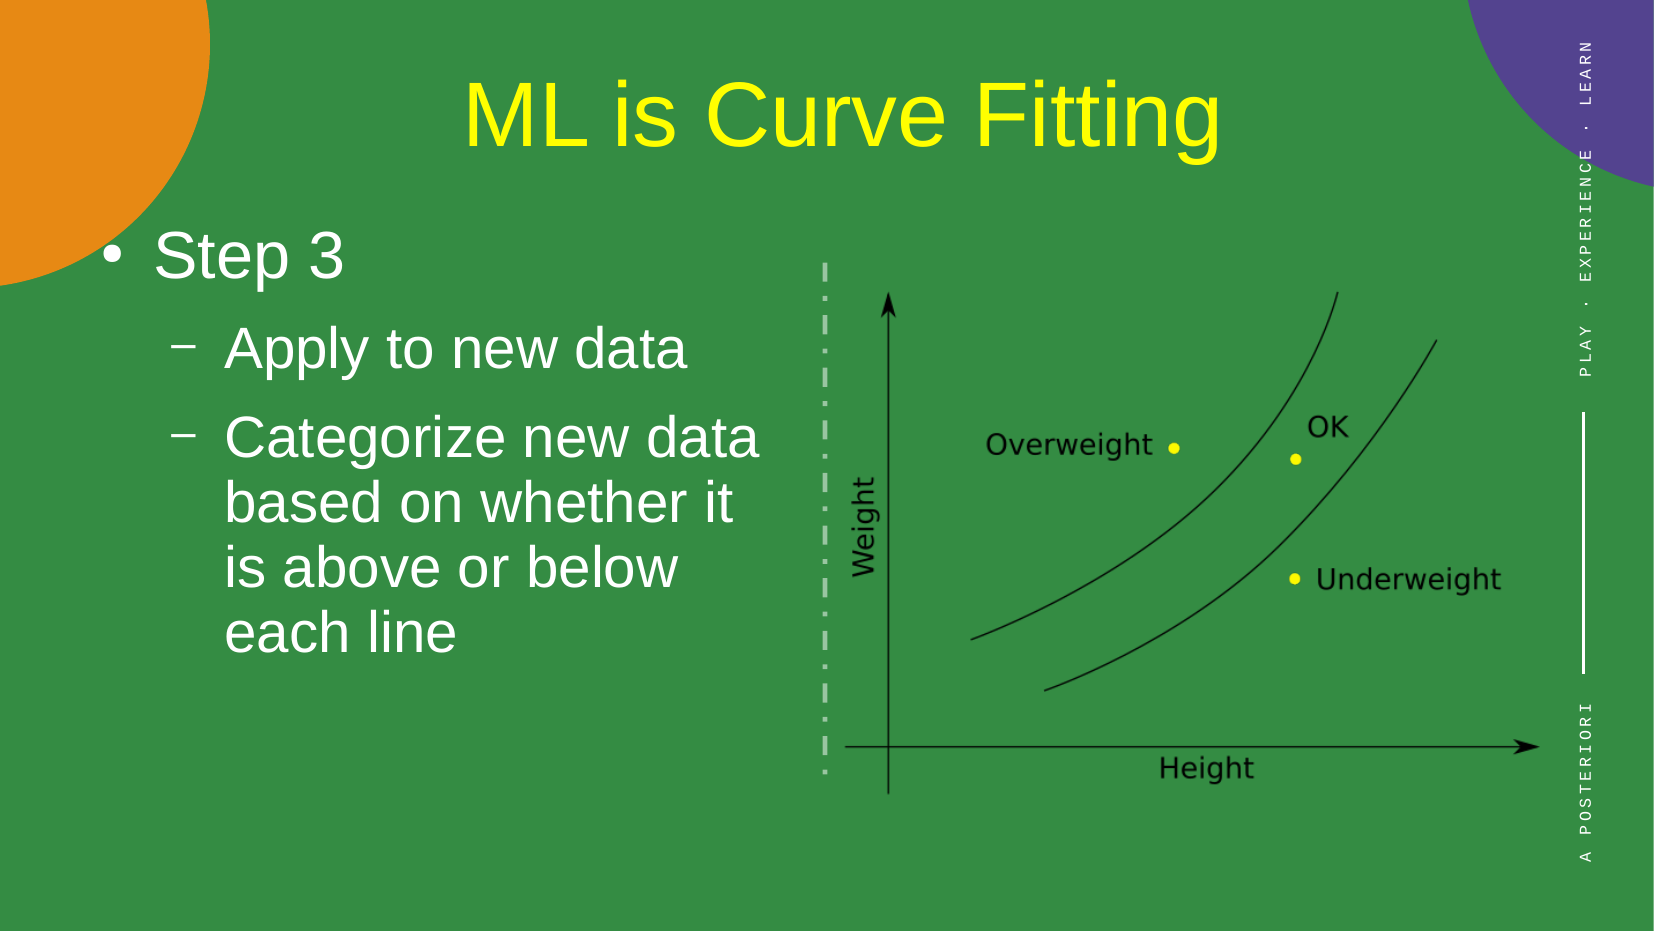

# ML is Curve Fitting
Step 3
Apply to new data
Categorize new data based on whether it is above or below each line